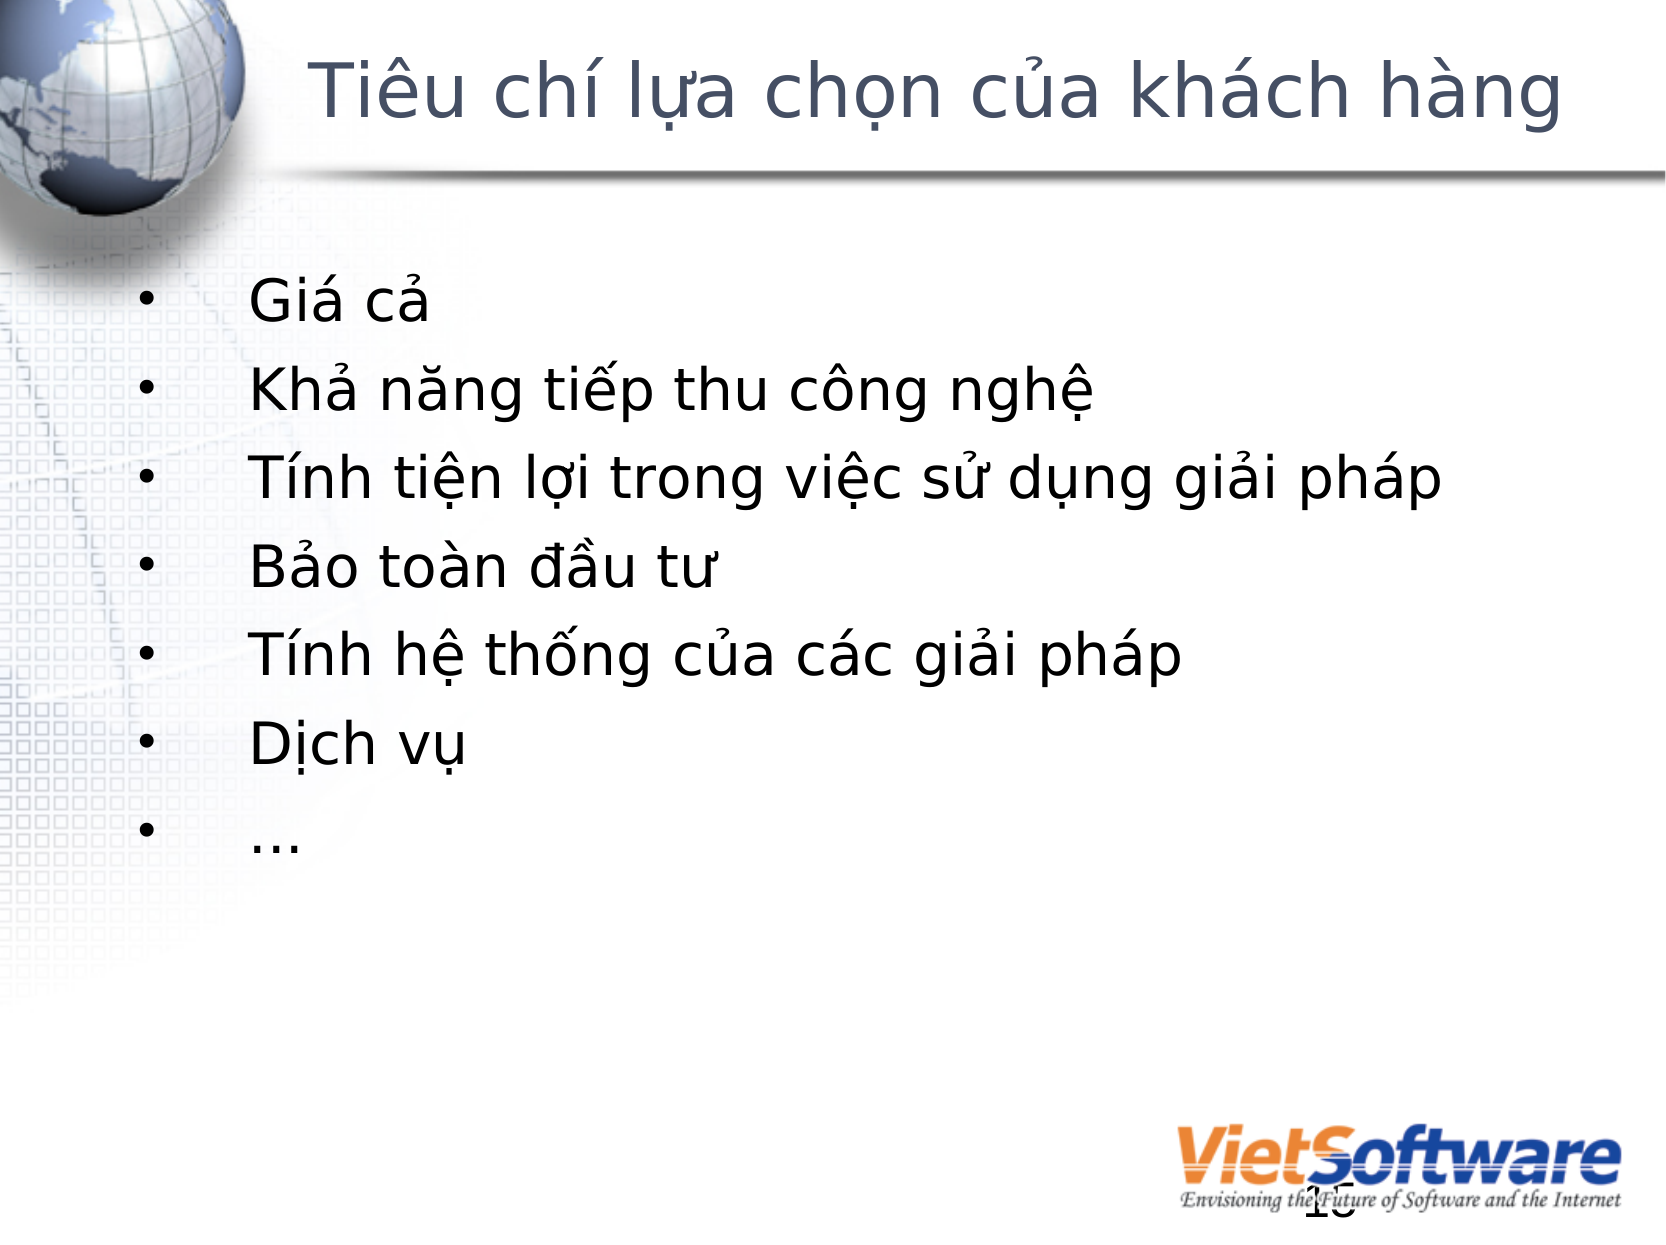

# Tiêu chí lựa chọn của khách hàng
Giá cả
Khả năng tiếp thu công nghệ
Tính tiện lợi trong việc sử dụng giải pháp
Bảo toàn đầu tư
Tính hệ thống của các giải pháp
Dịch vụ
...
15